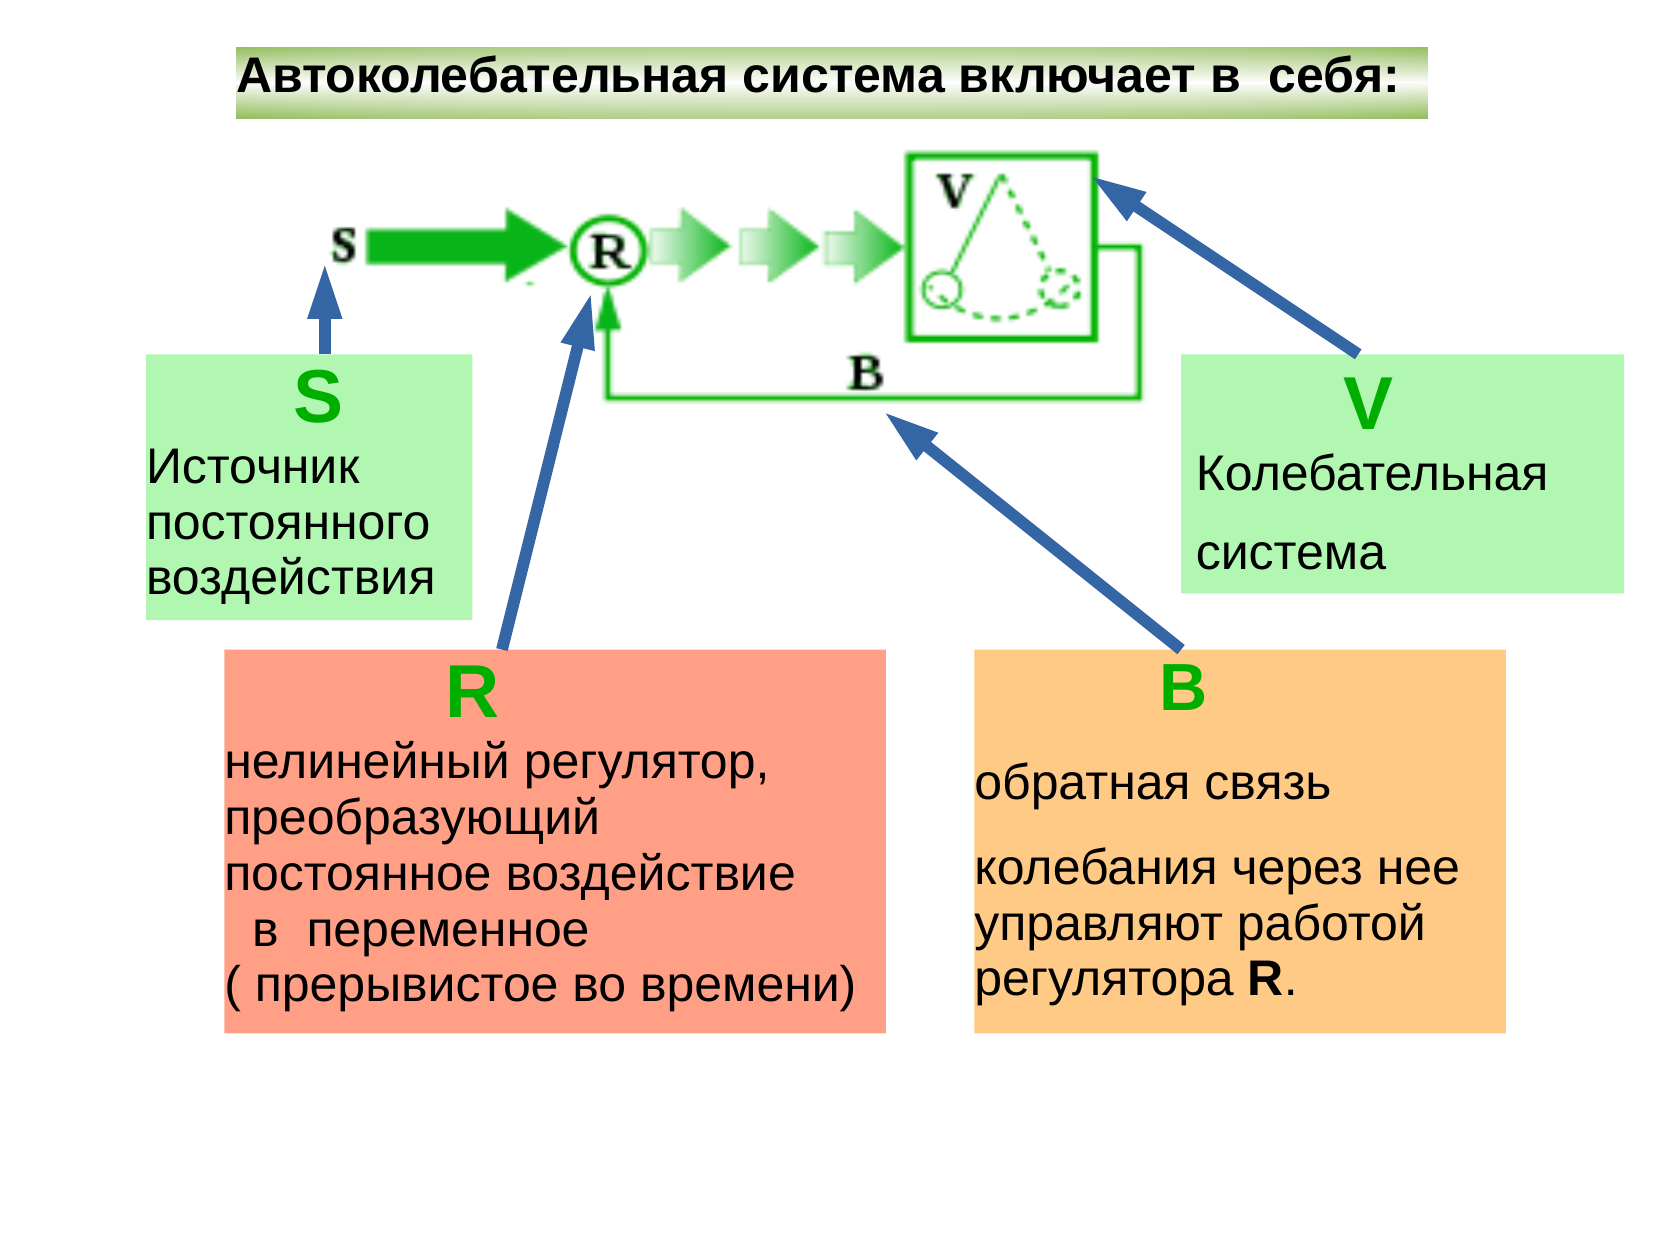

Автоколебательная система включает в себя:
		S Источник постоянного воздействия
 		V
Колебательная
система
			R нелинейный регулятор, преобразующий постоянное воздействие в переменное ( прерывистое во времени)
# B
обратная связь
колебания через нее управляют работой регулятора R.